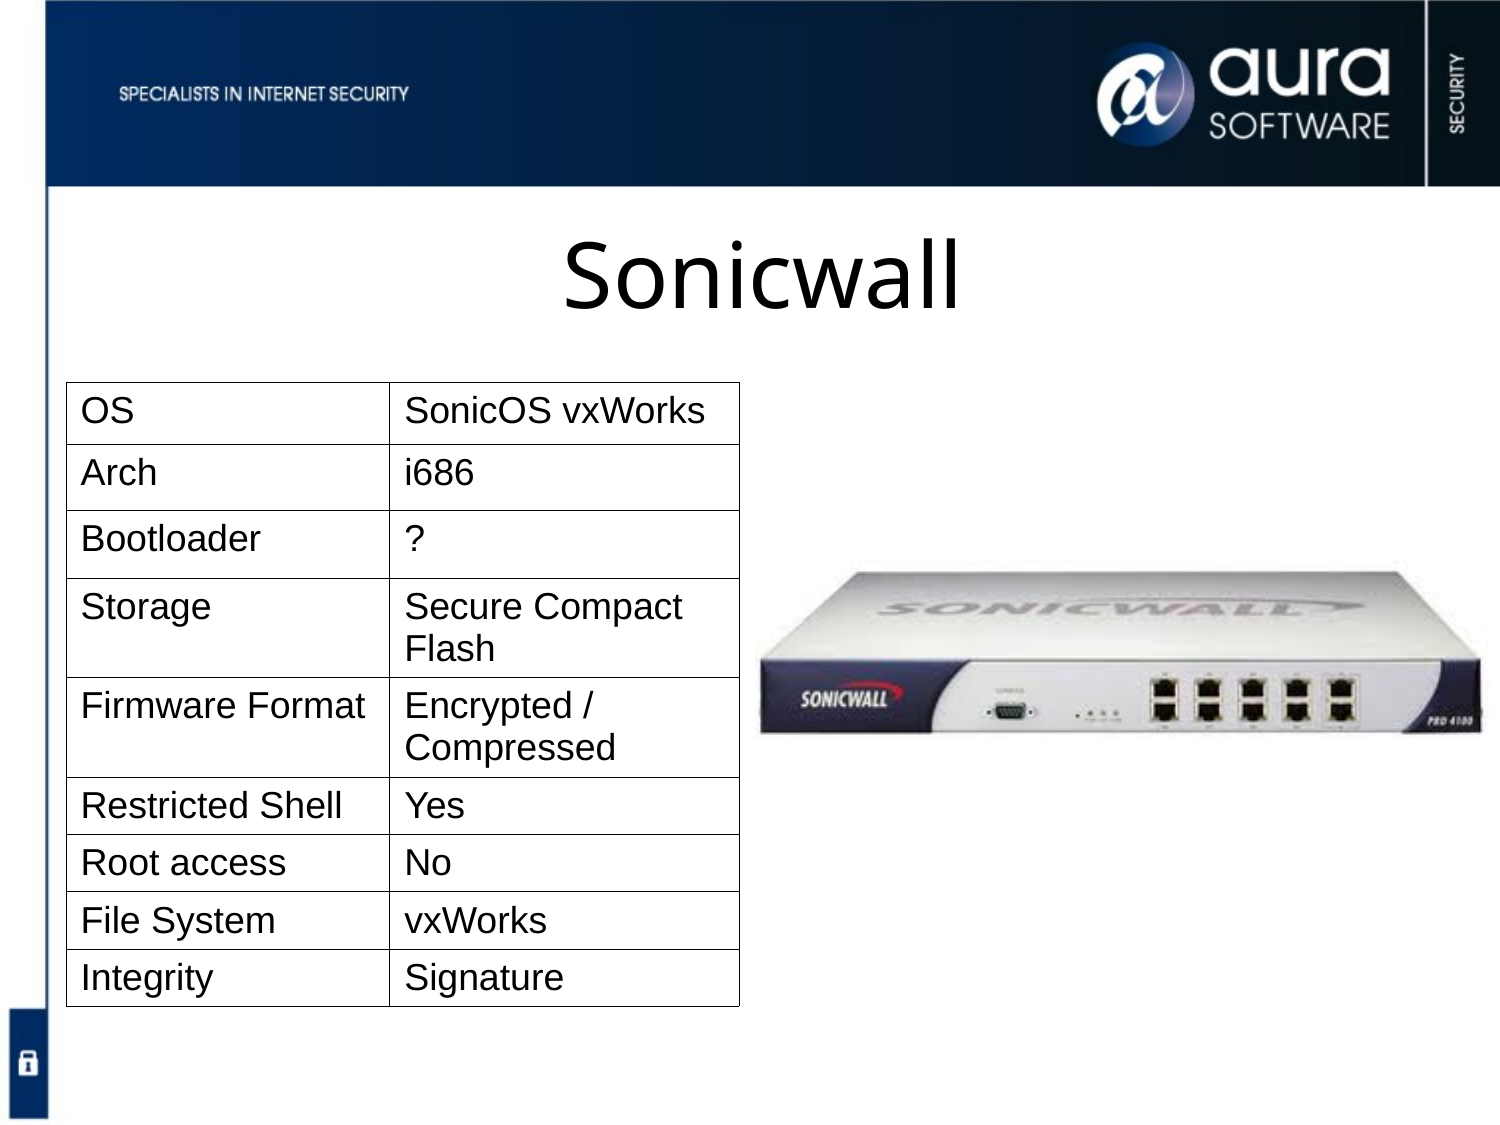

# Sonicwall
| OS | SonicOS vxWorks |
| --- | --- |
| Arch | i686 |
| Bootloader | ? |
| Storage | Secure Compact Flash |
| Firmware Format | Encrypted / Compressed |
| Restricted Shell | Yes |
| Root access | No |
| File System | vxWorks |
| Integrity | Signature |